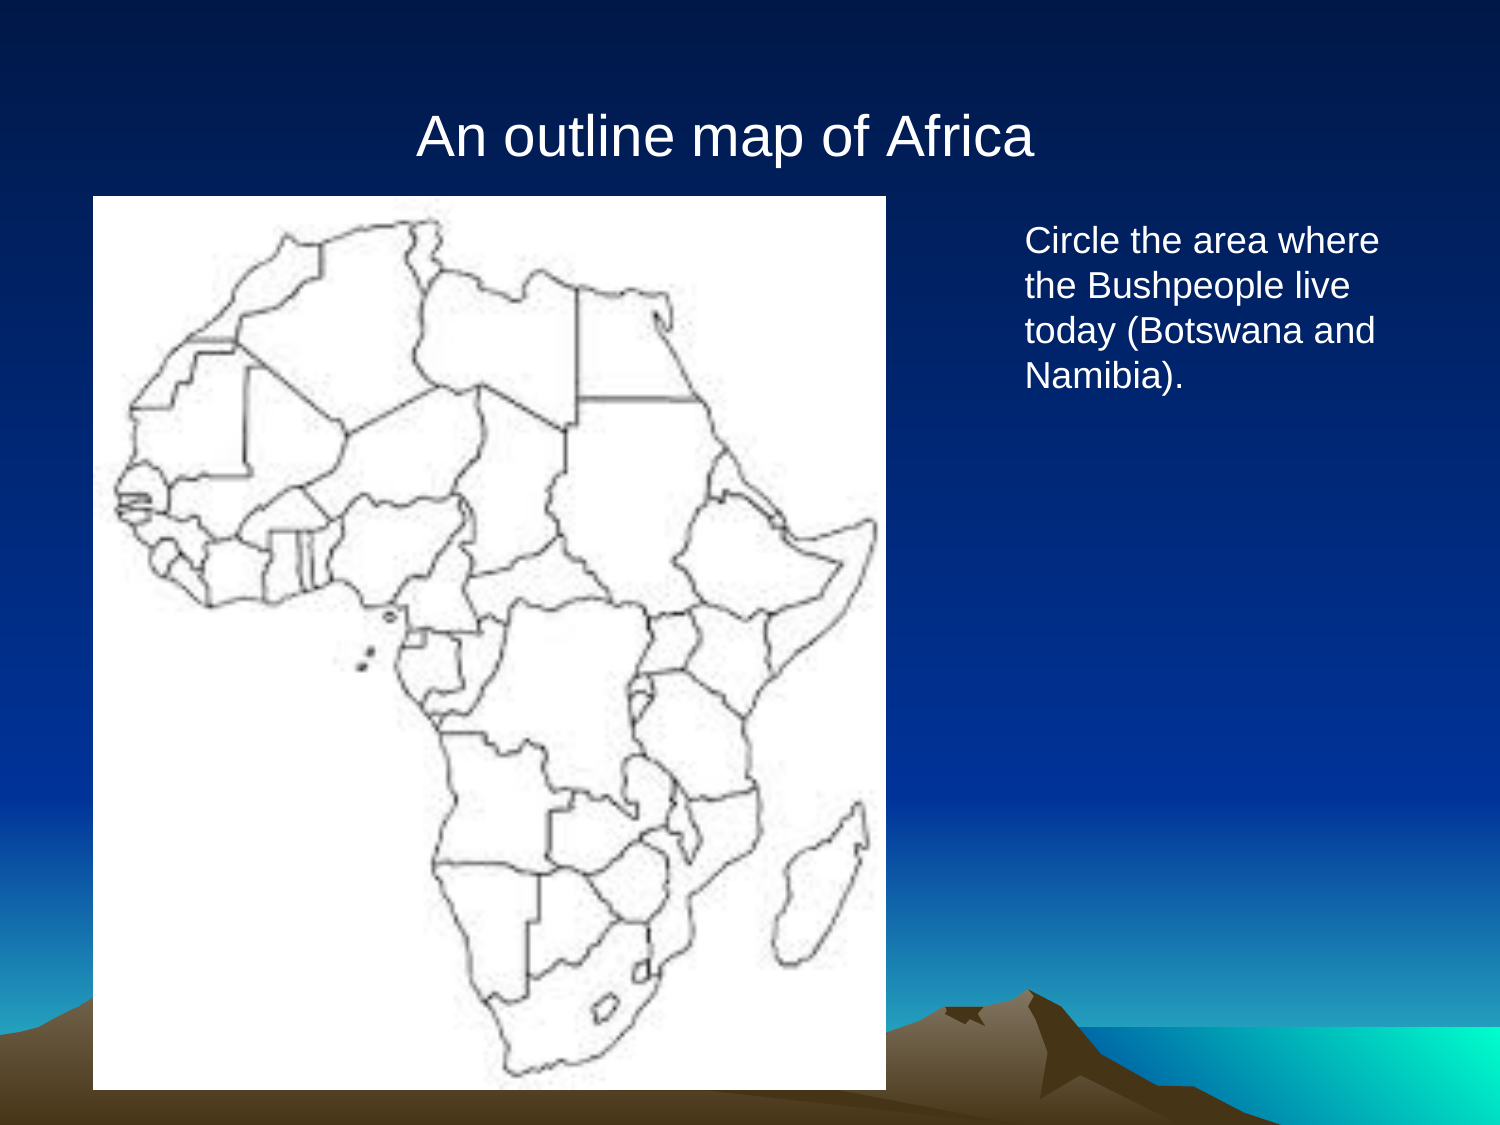

An outline map of Africa
Circle the area where the Bushpeople live today (Botswana and Namibia).